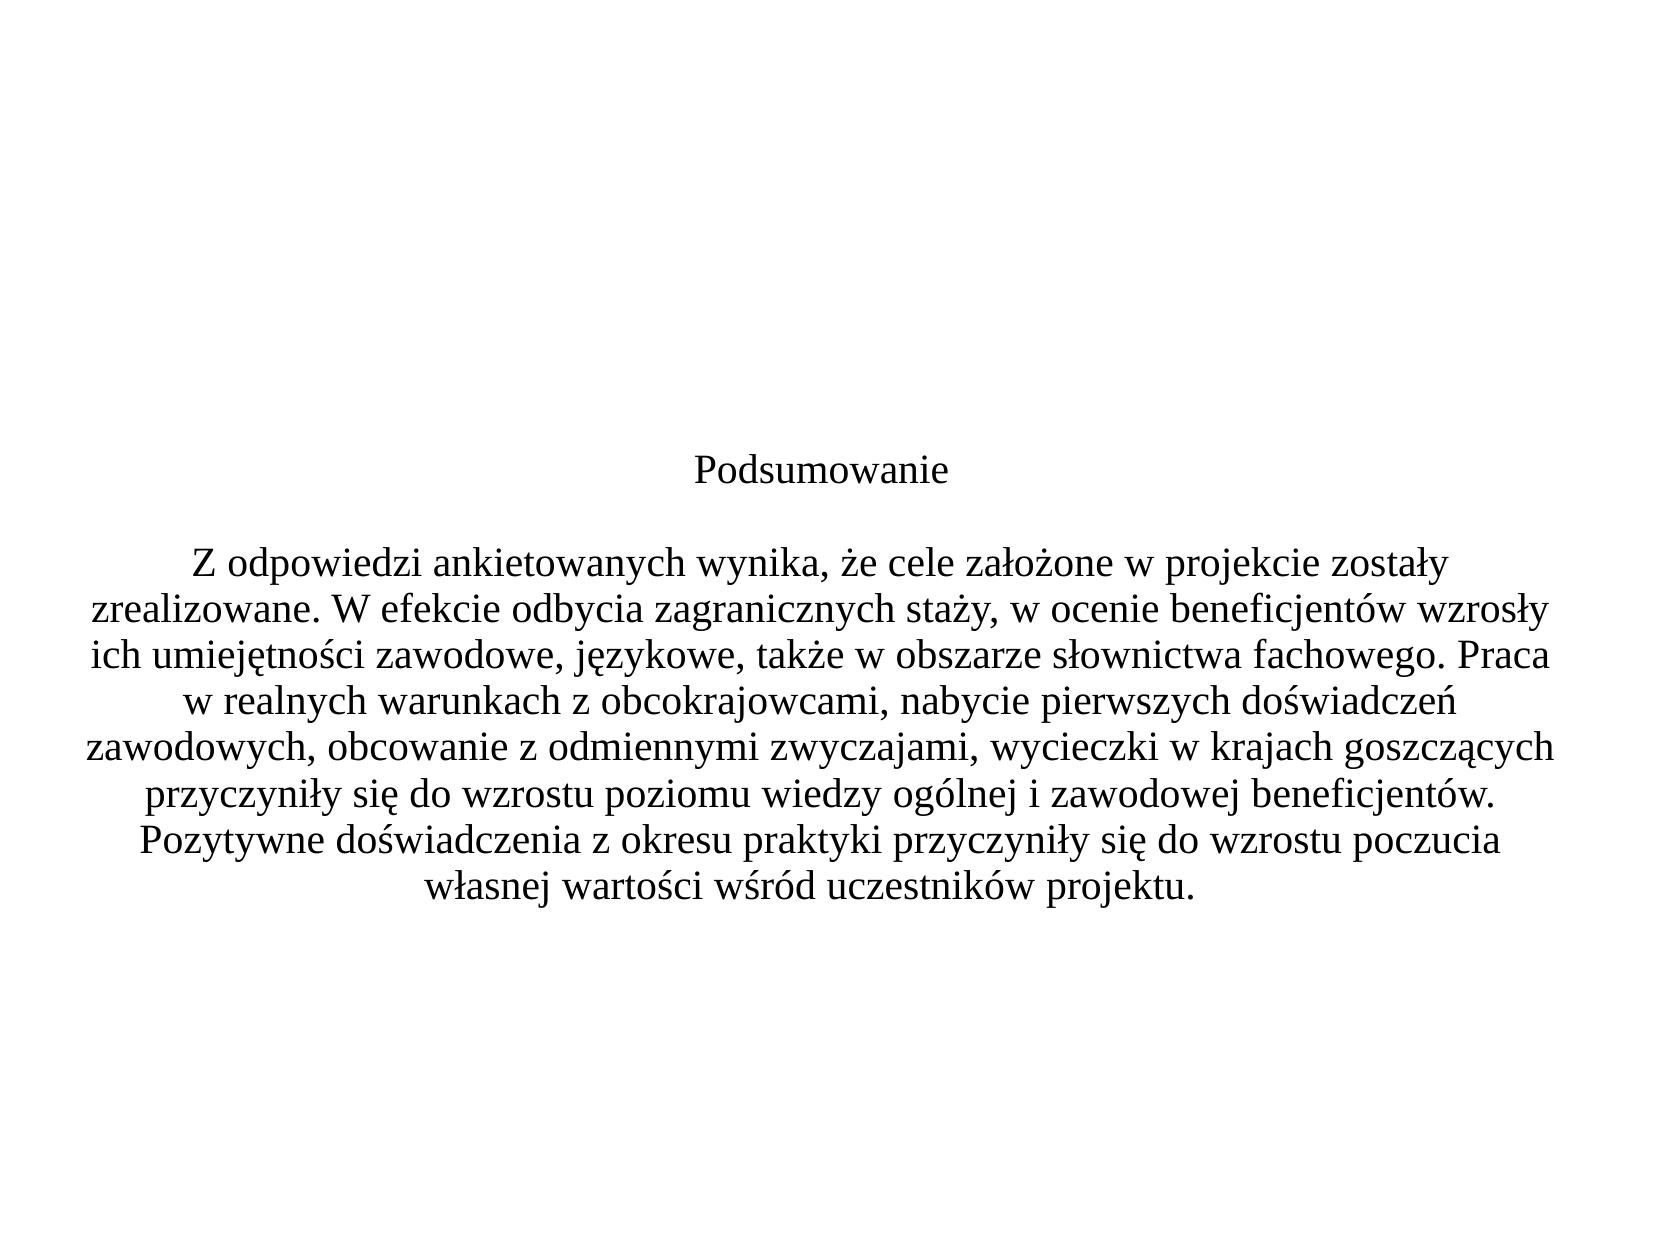

# Podsumowanie Z odpowiedzi ankietowanych wynika, że cele założone w projekcie zostały zrealizowane. W efekcie odbycia zagranicznych staży, w ocenie beneficjentów wzrosły ich umiejętności zawodowe, językowe, także w obszarze słownictwa fachowego. Praca w realnych warunkach z obcokrajowcami, nabycie pierwszych doświadczeń zawodowych, obcowanie z odmiennymi zwyczajami, wycieczki w krajach goszczących przyczyniły się do wzrostu poziomu wiedzy ogólnej i zawodowej beneficjentów. Pozytywne doświadczenia z okresu praktyki przyczyniły się do wzrostu poczucia własnej wartości wśród uczestników projektu.